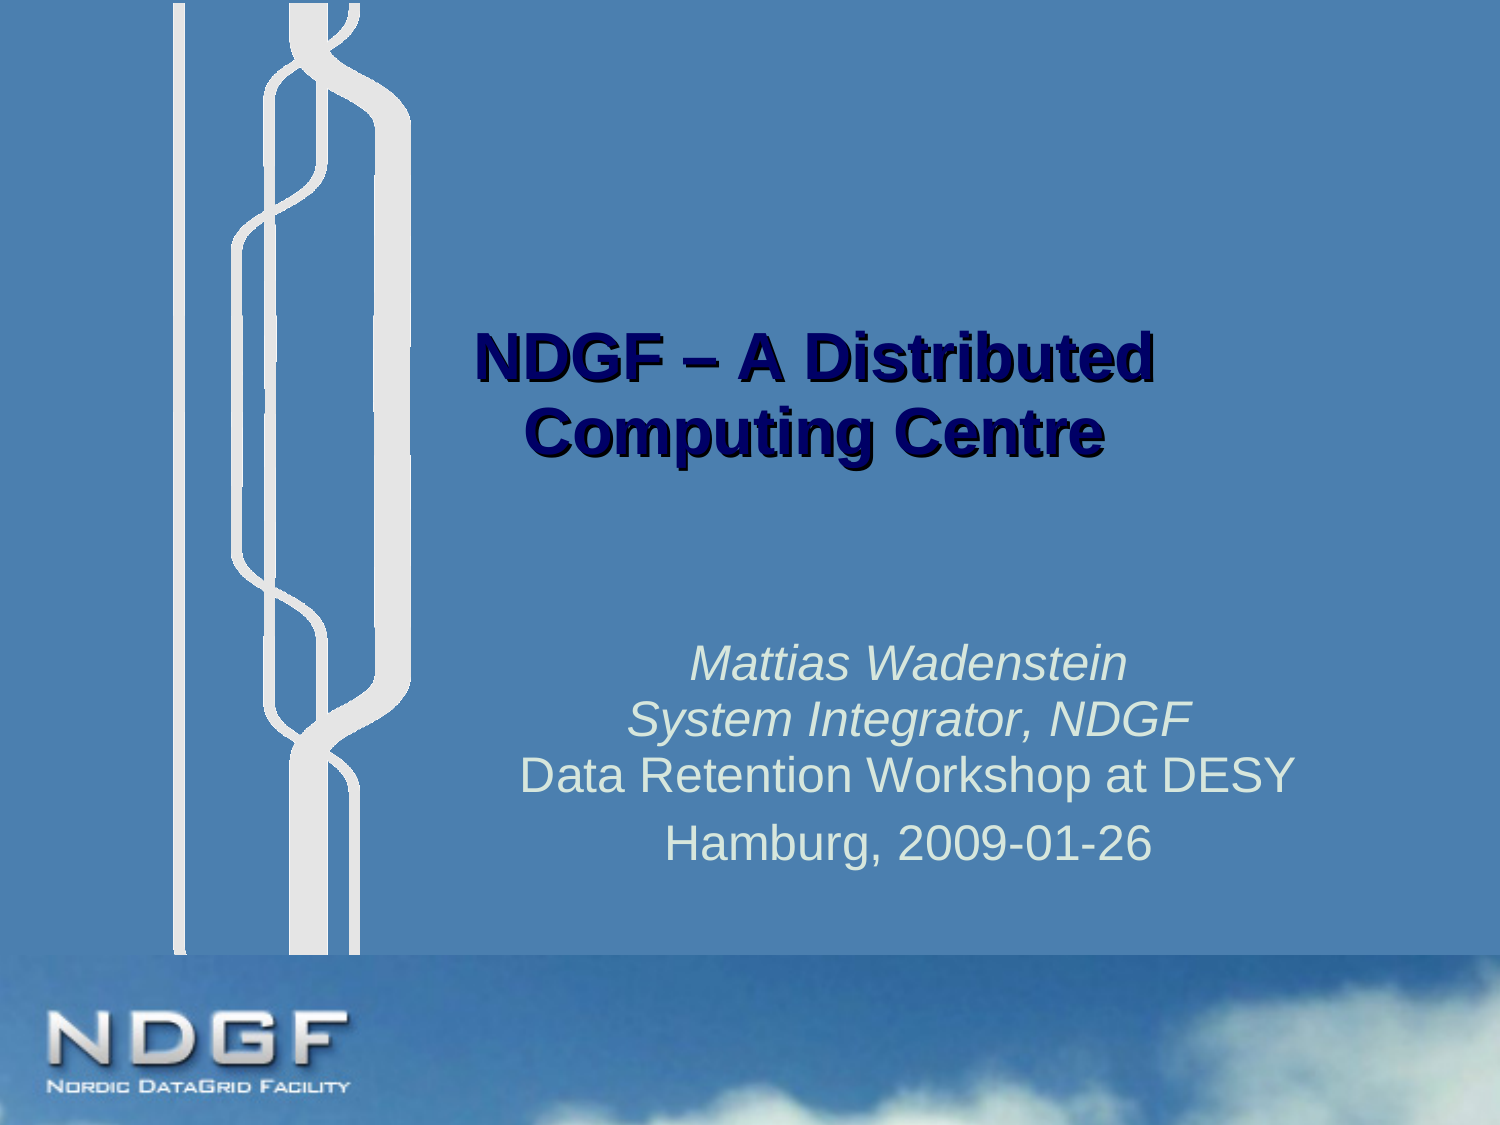

# NDGF – A Distributed Computing Centre
Mattias Wadenstein
System Integrator, NDGF
Data Retention Workshop at DESY
Hamburg, 2009-01-26